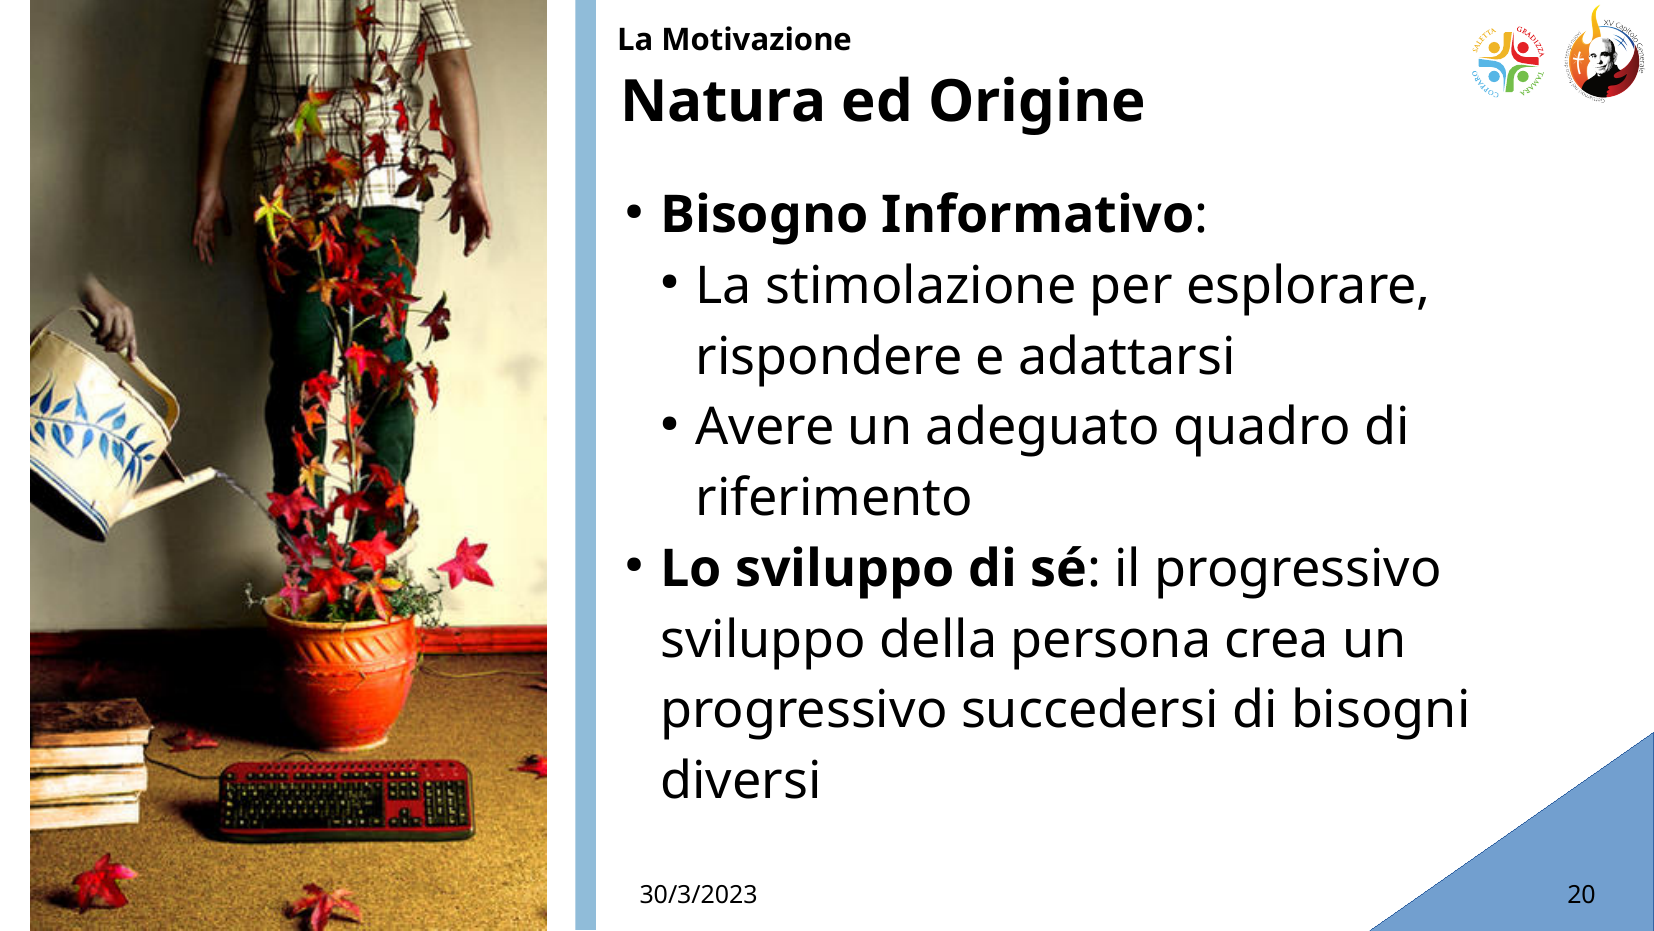

La Motivazione
Natura ed Origine
# Bisogno Informativo:
La stimolazione per esplorare, rispondere e adattarsi
Avere un adeguato quadro di riferimento
Lo sviluppo di sé: il progressivo sviluppo della persona crea un progressivo succedersi di bisogni diversi